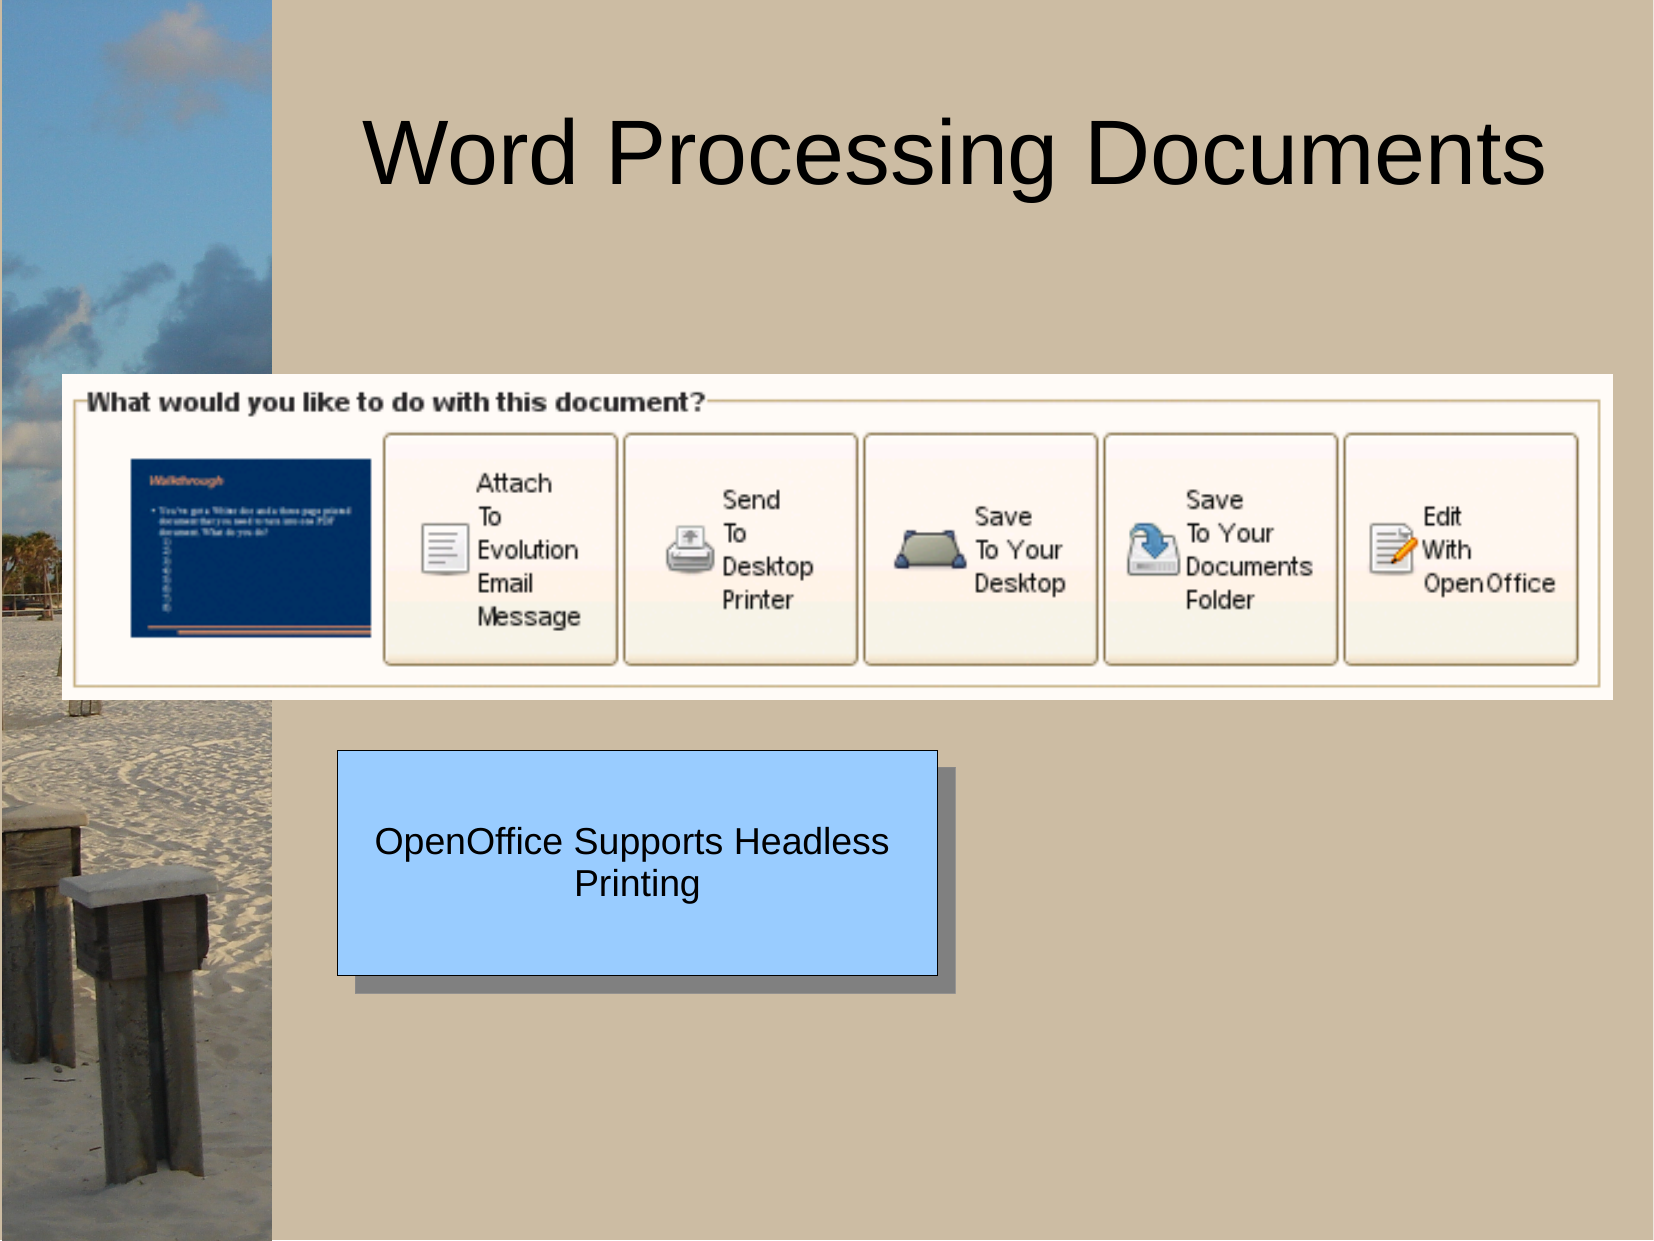

# Word Processing Documents
OpenOffice Supports Headless
Printing